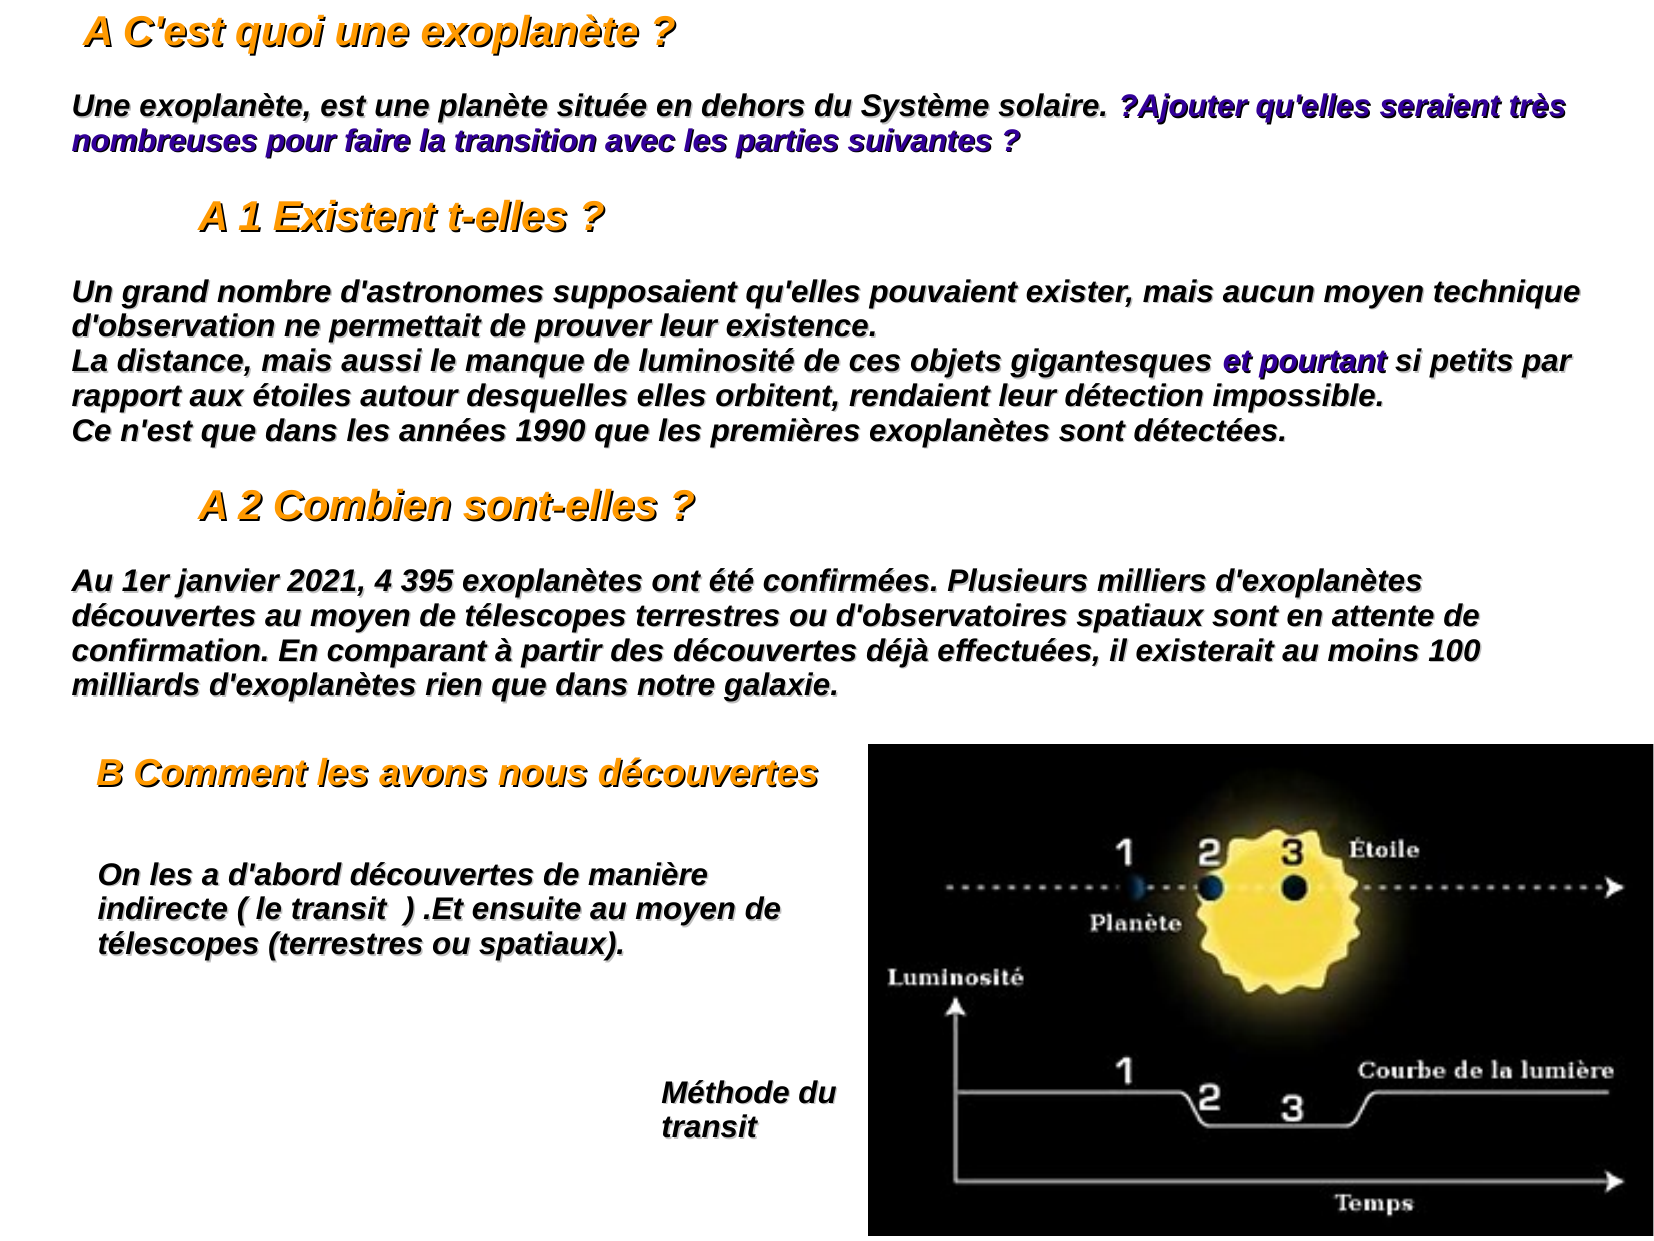

A C'est quoi une exoplanète ?
Une exoplanète, est une planète située en dehors du Système solaire. ?Ajouter qu'elles seraient très nombreuses pour faire la transition avec les parties suivantes ?
 A 1 Existent t-elles ?
Un grand nombre d'astronomes supposaient qu'elles pouvaient exister, mais aucun moyen technique d'observation ne permettait de prouver leur existence.
La distance, mais aussi le manque de luminosité de ces objets gigantesques et pourtant si petits par rapport aux étoiles autour desquelles elles orbitent, rendaient leur détection impossible.
Ce n'est que dans les années 1990 que les premières exoplanètes sont détectées.
 A 2 Combien sont-elles ?
Au 1er janvier 2021, 4 395 exoplanètes ont été confirmées. Plusieurs milliers d'exoplanètes découvertes au moyen de télescopes terrestres ou d'observatoires spatiaux sont en attente de confirmation. En comparant à partir des découvertes déjà effectuées, il existerait au moins 100 milliards d'exoplanètes rien que dans notre galaxie.
 B Comment les avons nous découvertes
On les a d'abord découvertes de manière indirecte ( le transit  ) .Et ensuite au moyen de télescopes (terrestres ou spatiaux).
Méthode du transit